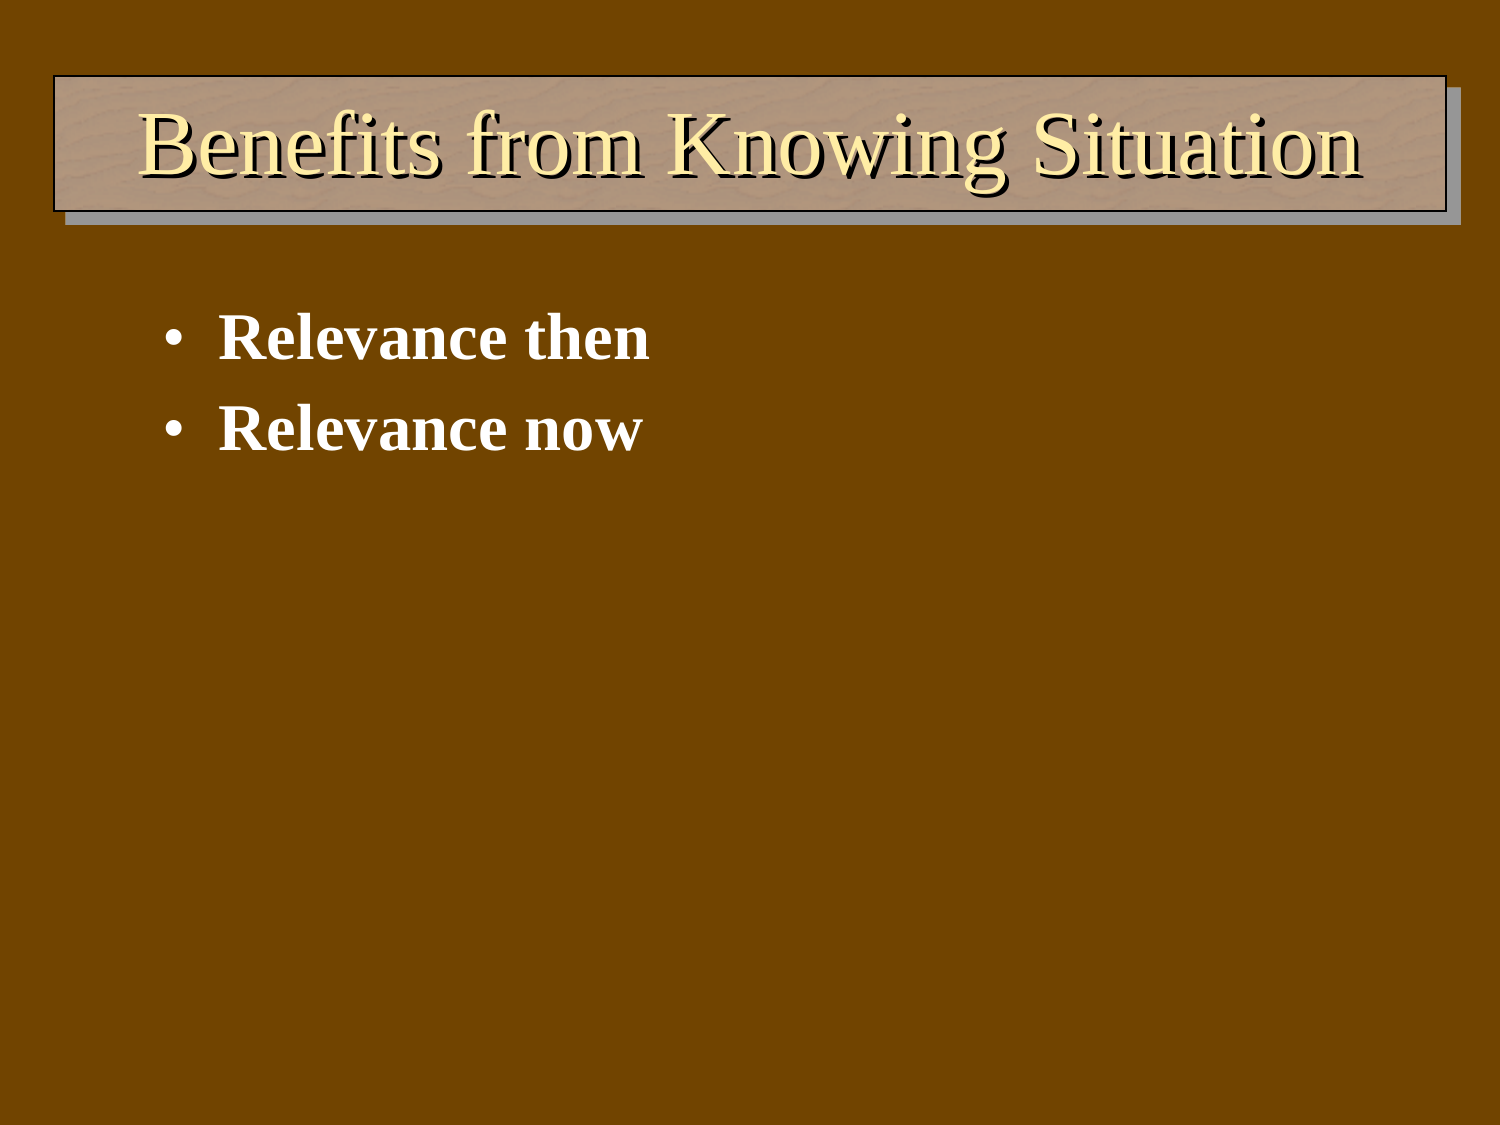

# Benefits from Knowing Situation
Relevance then
Relevance now